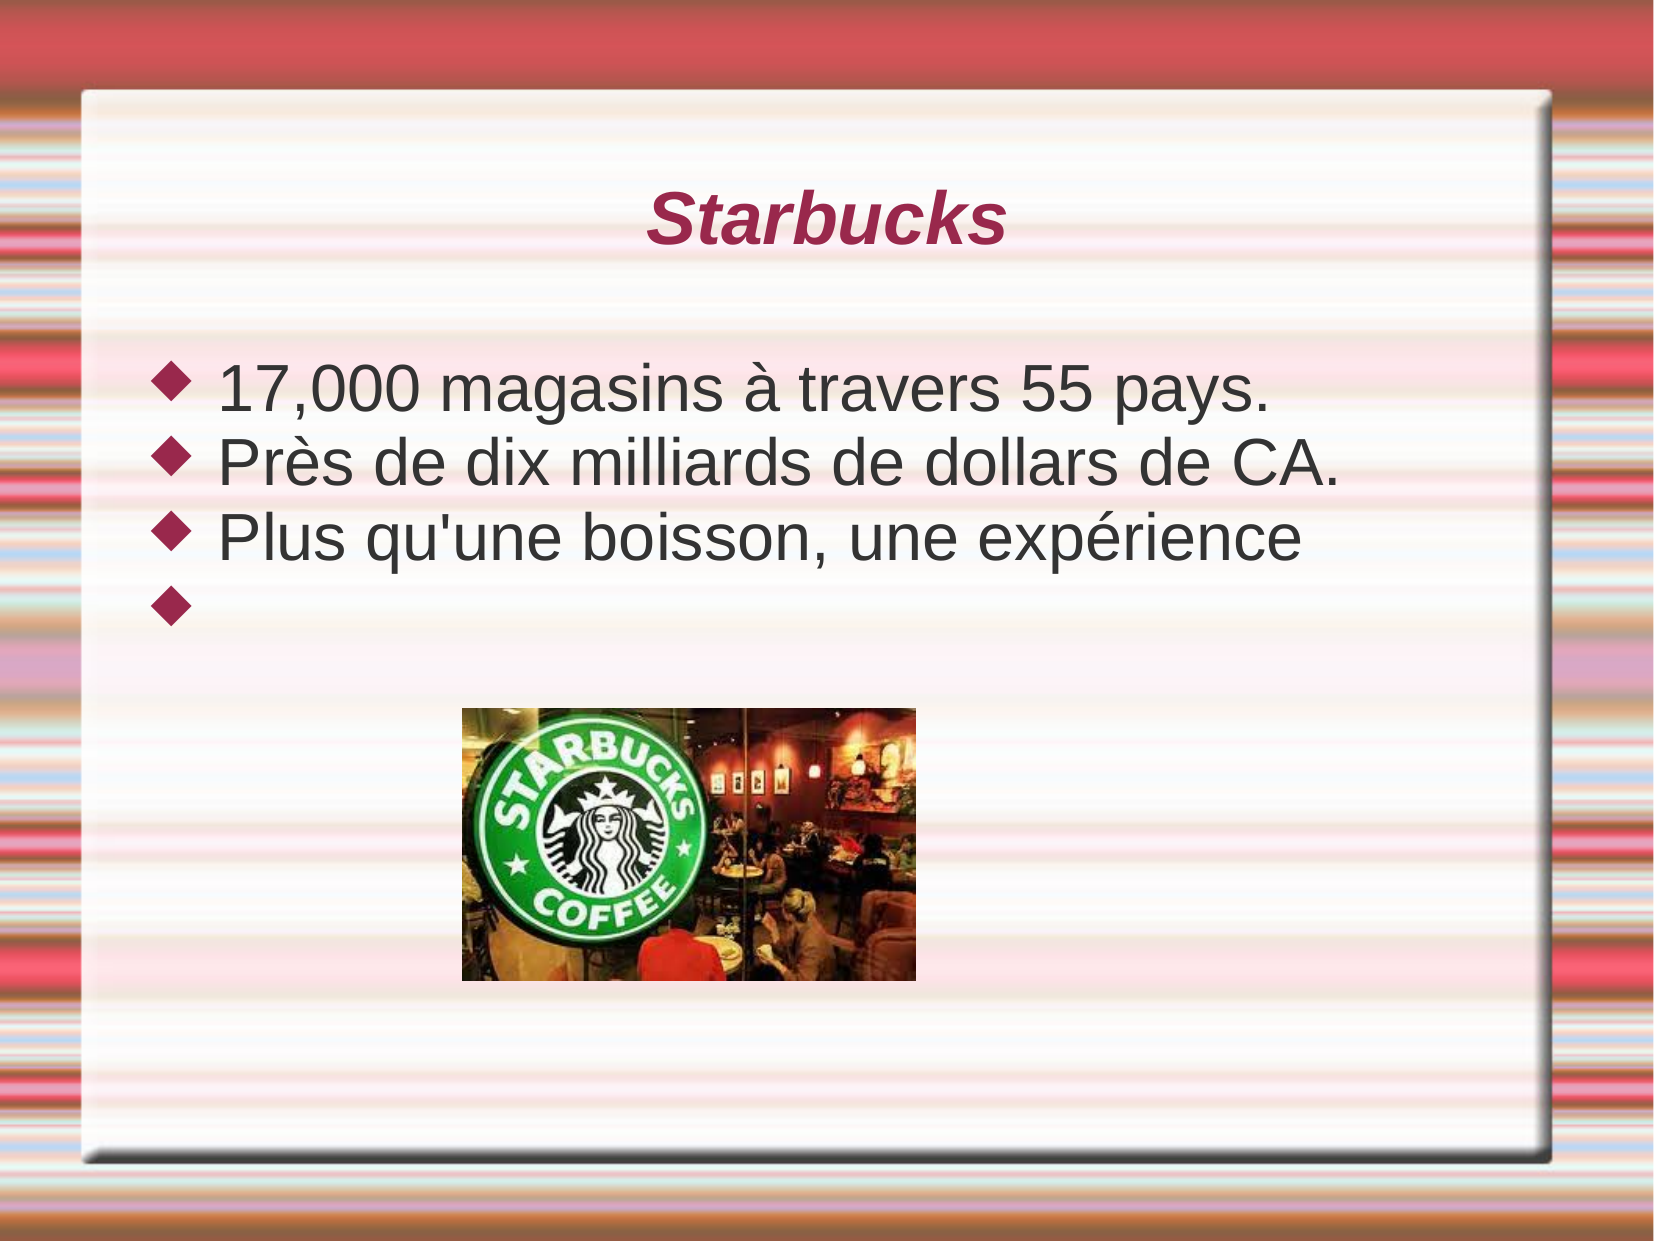

# Starbucks
17,000 magasins à travers 55 pays.
Près de dix milliards de dollars de CA.
Plus qu'une boisson, une expérience